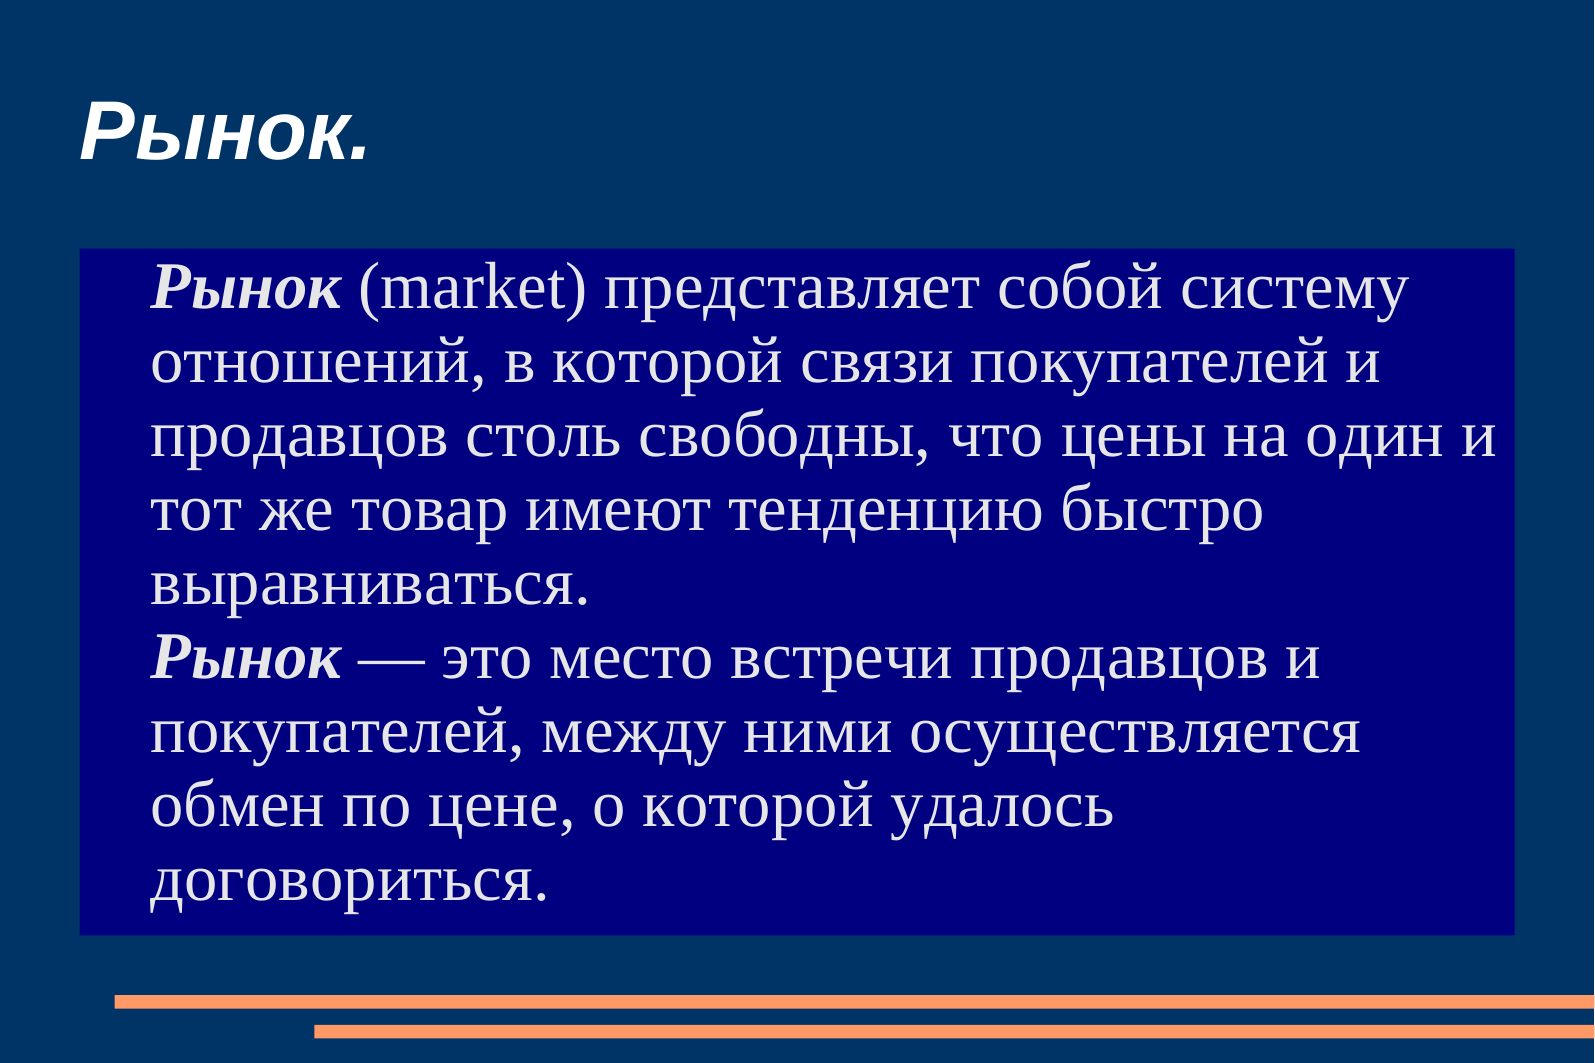

# Рынок.
Рынок (market) представляет собой систему отношений, в которой связи покупателей и продавцов столь свободны, что цены на один и тот же товар имеют тенденцию быстро выравниваться.
Рынок — это место встречи продавцов и покупателей, между ними осуществляется обмен по цене, о которой удалось договориться.